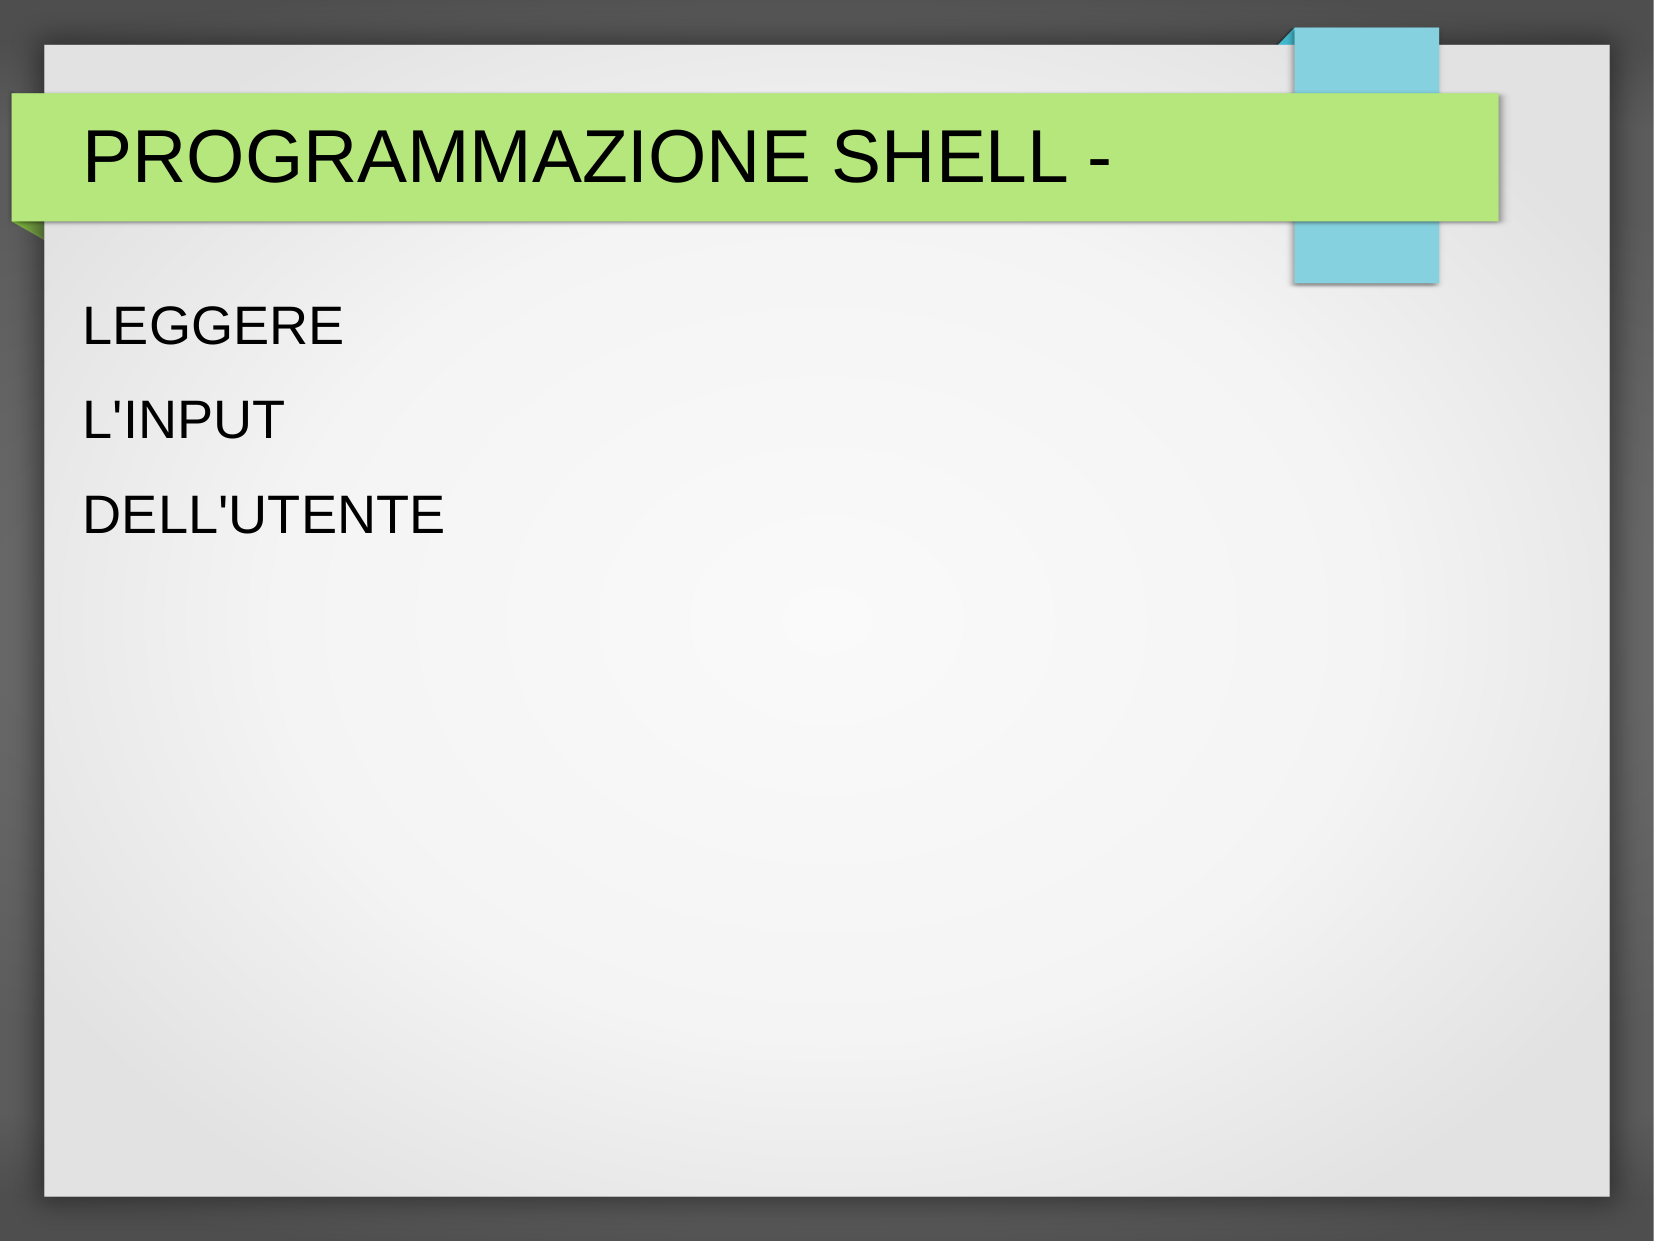

# PROGRAMMAZIONE SHELL -
LEGGERE
L'INPUT
DELL'UTENTE